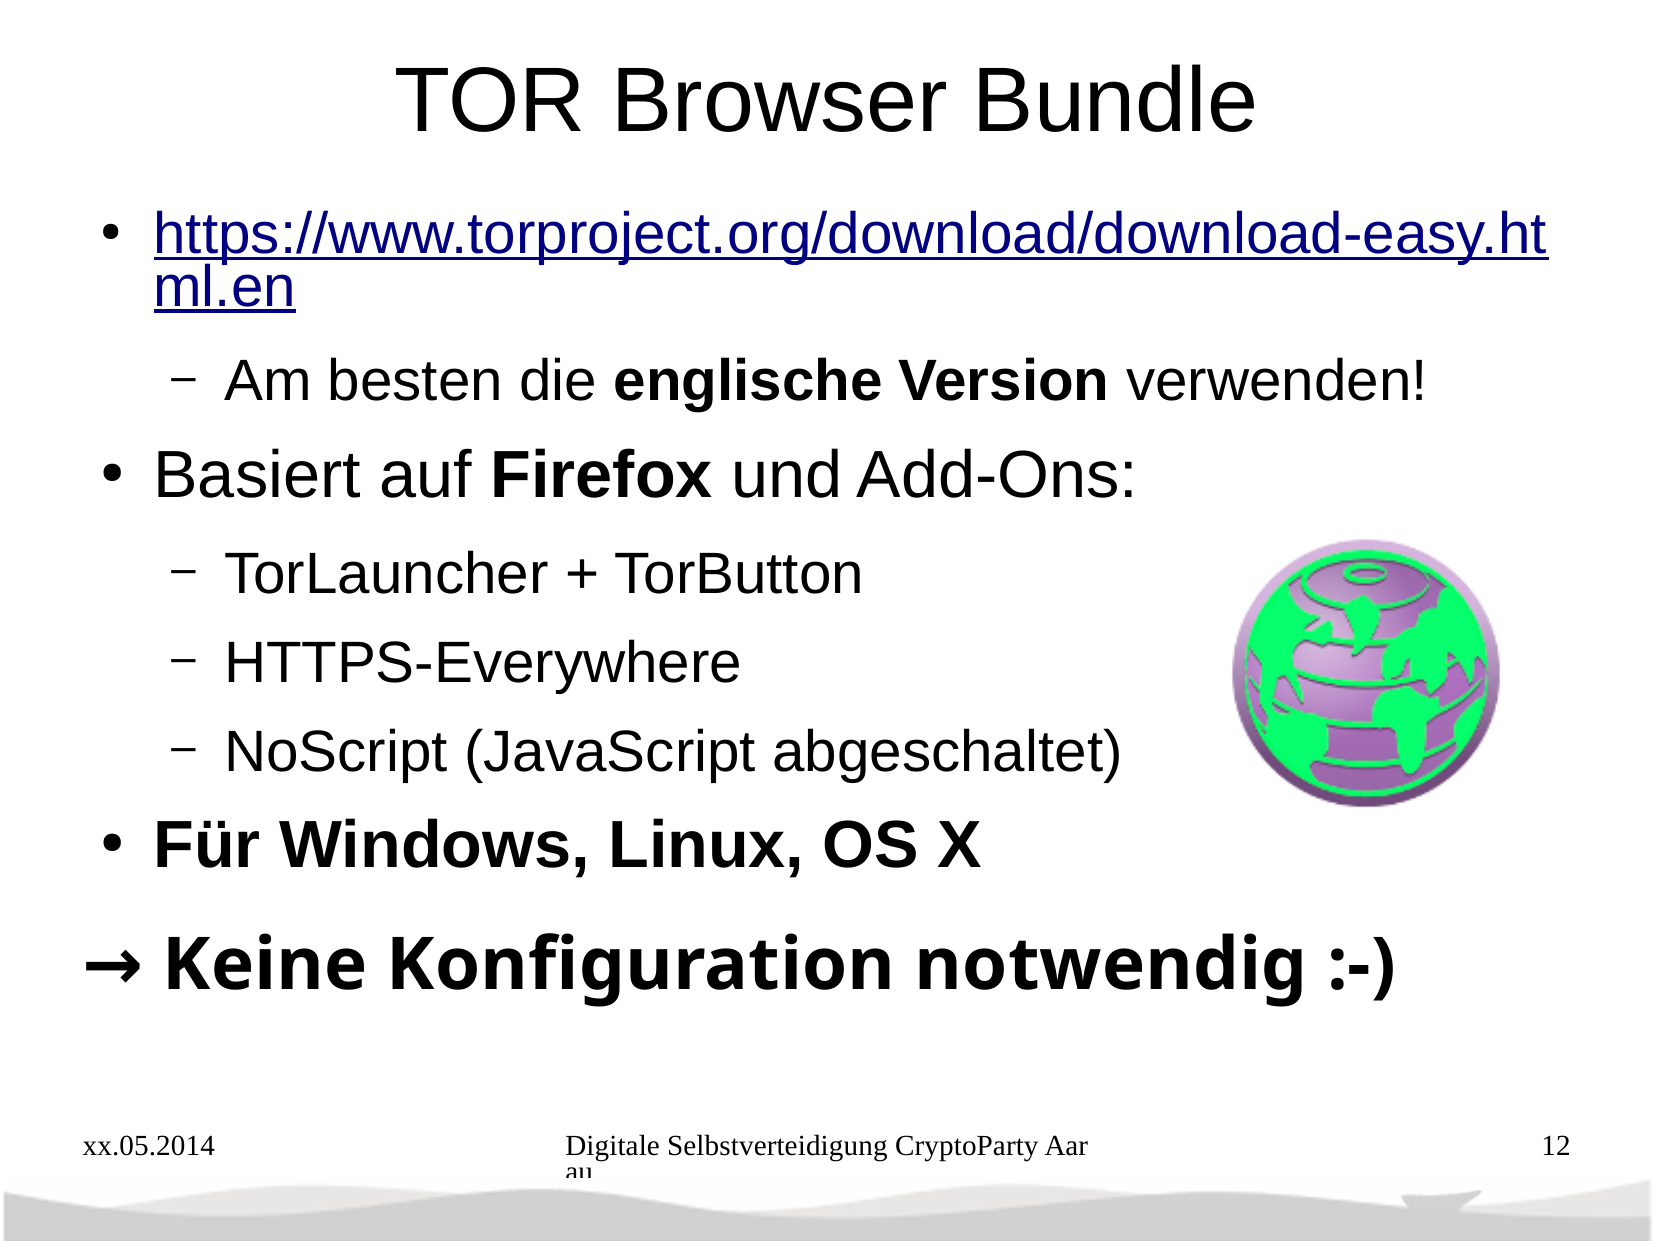

# TOR Browser Bundle
https://www.torproject.org/download/download-easy.html.en
Am besten die englische Version verwenden!
Basiert auf Firefox und Add-Ons:
TorLauncher + TorButton
HTTPS-Everywhere
NoScript (JavaScript abgeschaltet)
Für Windows, Linux, OS X
→ Keine Konfiguration notwendig :-)
xx.05.2014
Digitale Selbstverteidigung CryptoParty Aarau
12